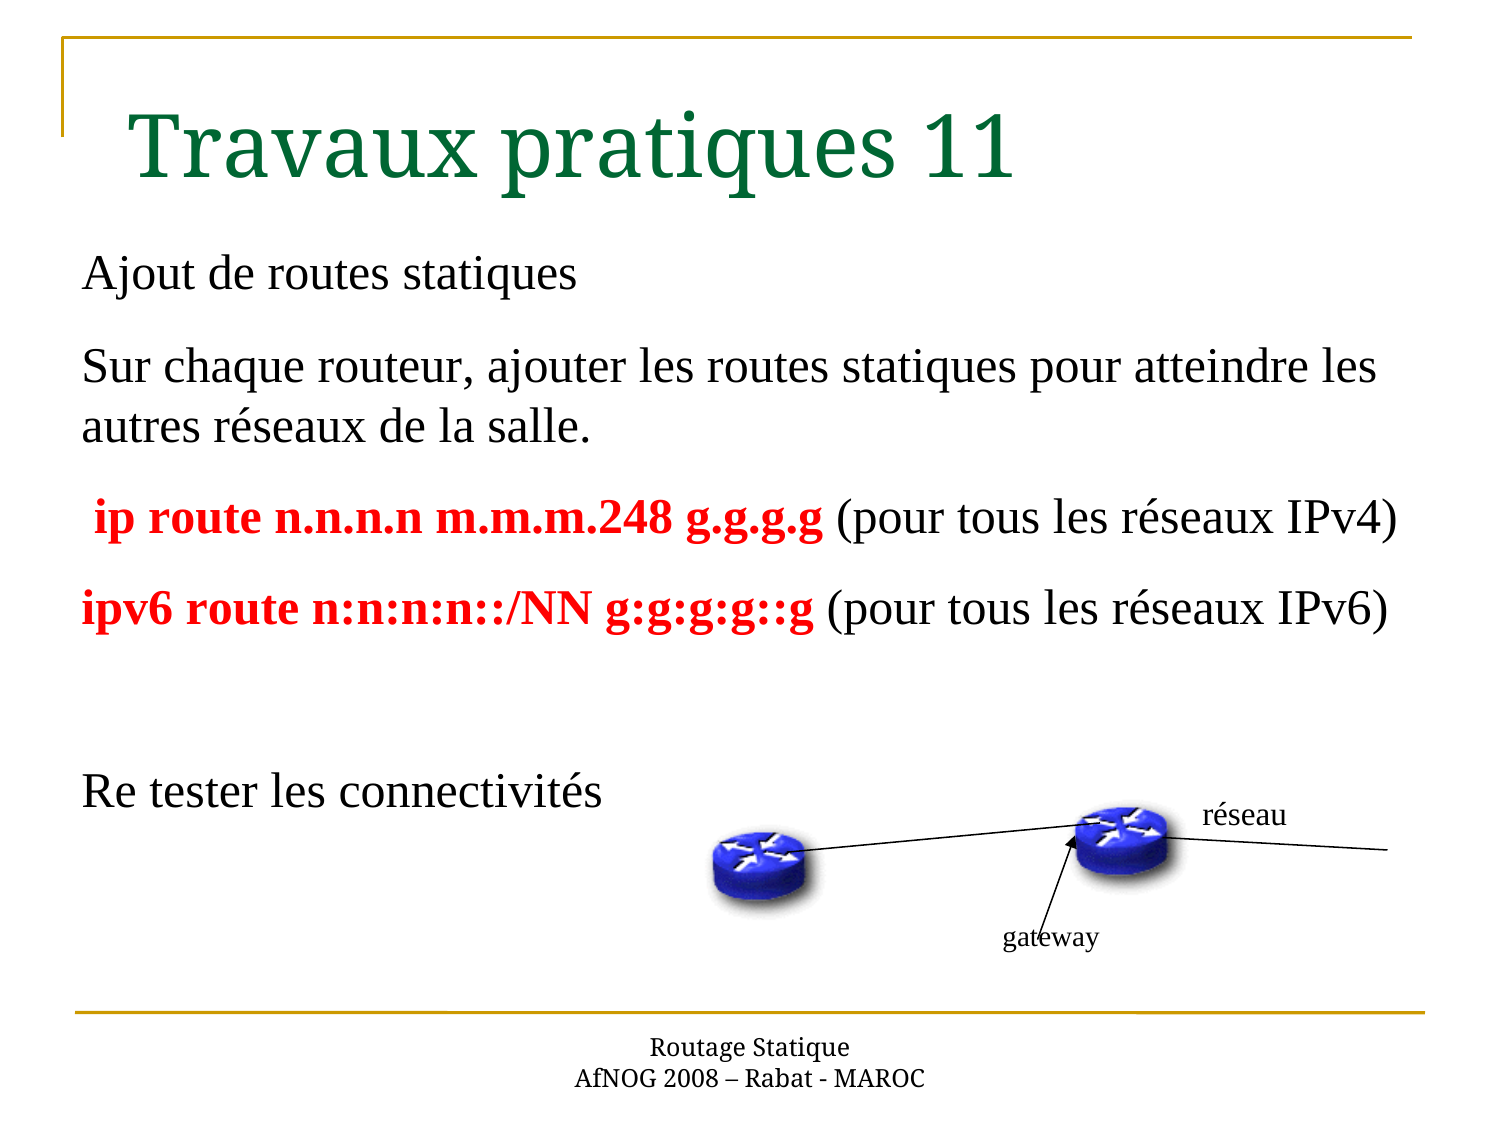

Travaux pratiques 11
Ajout de routes statiques
Sur chaque routeur, ajouter les routes statiques pour atteindre les autres réseaux de la salle.
 ip route n.n.n.n m.m.m.248 g.g.g.g (pour tous les réseaux IPv4)‏
ipv6 route n:n:n:n::/NN g:g:g:g::g (pour tous les réseaux IPv6)‏
Re tester les connectivités
#
réseau
gateway